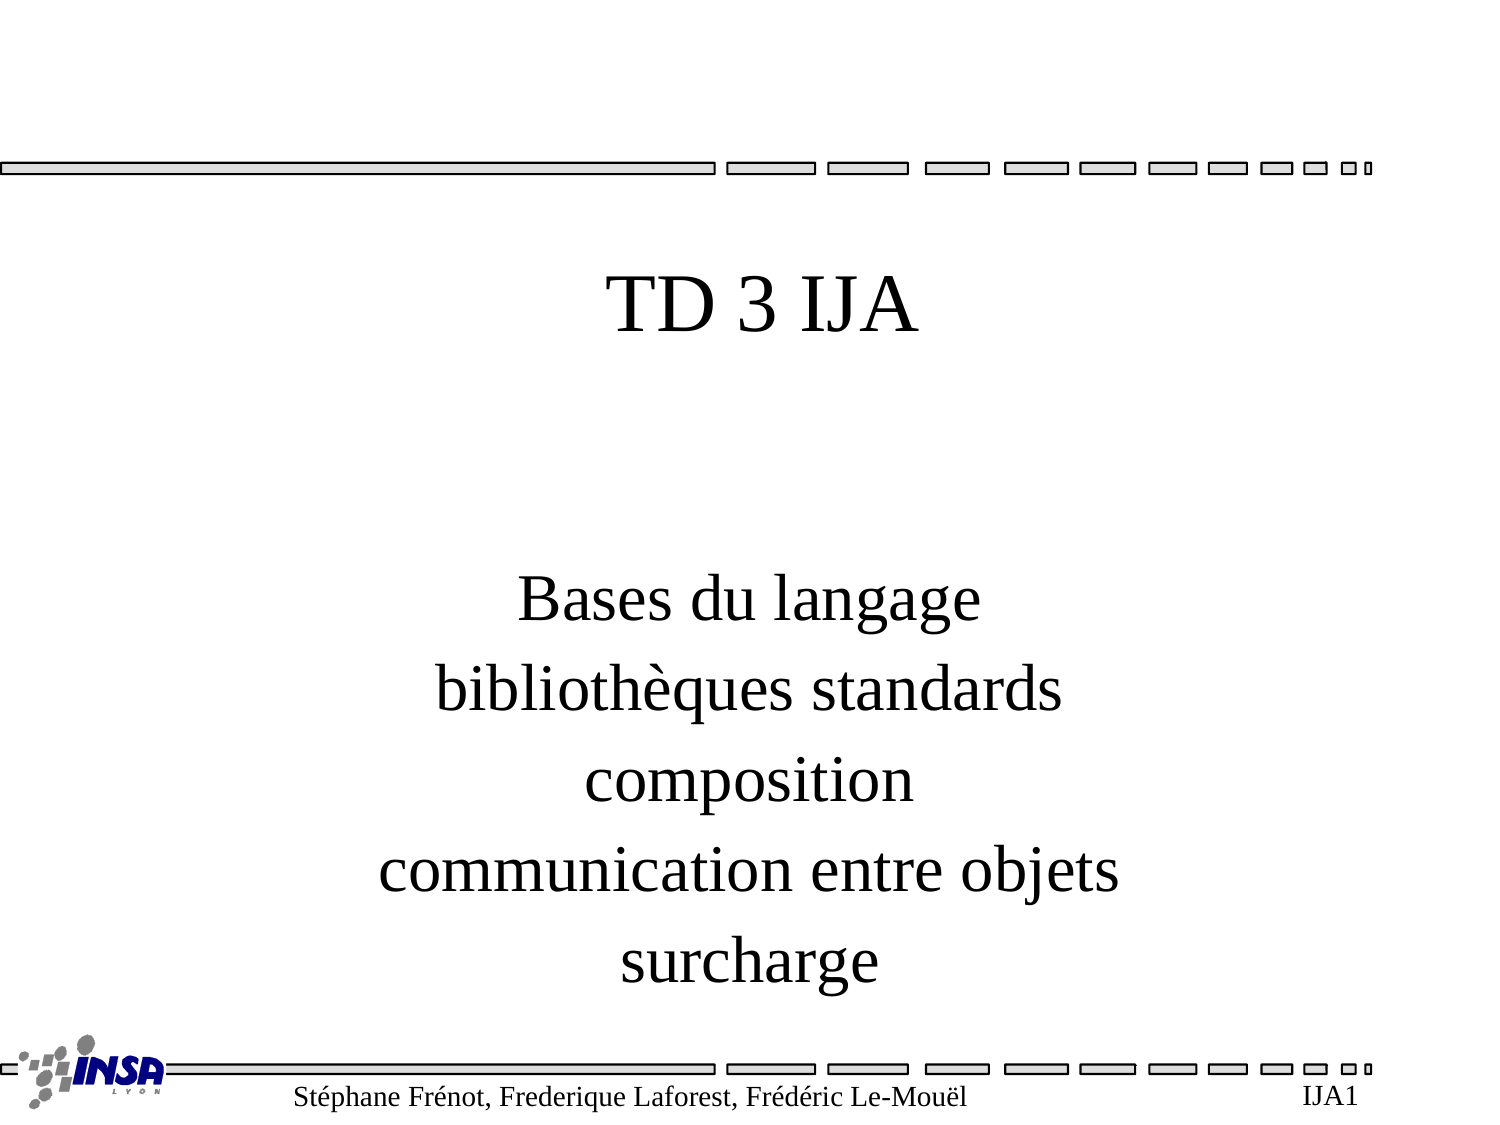

# TD 3 IJA
Bases du langage
bibliothèques standards
composition
communication entre objets
surcharge